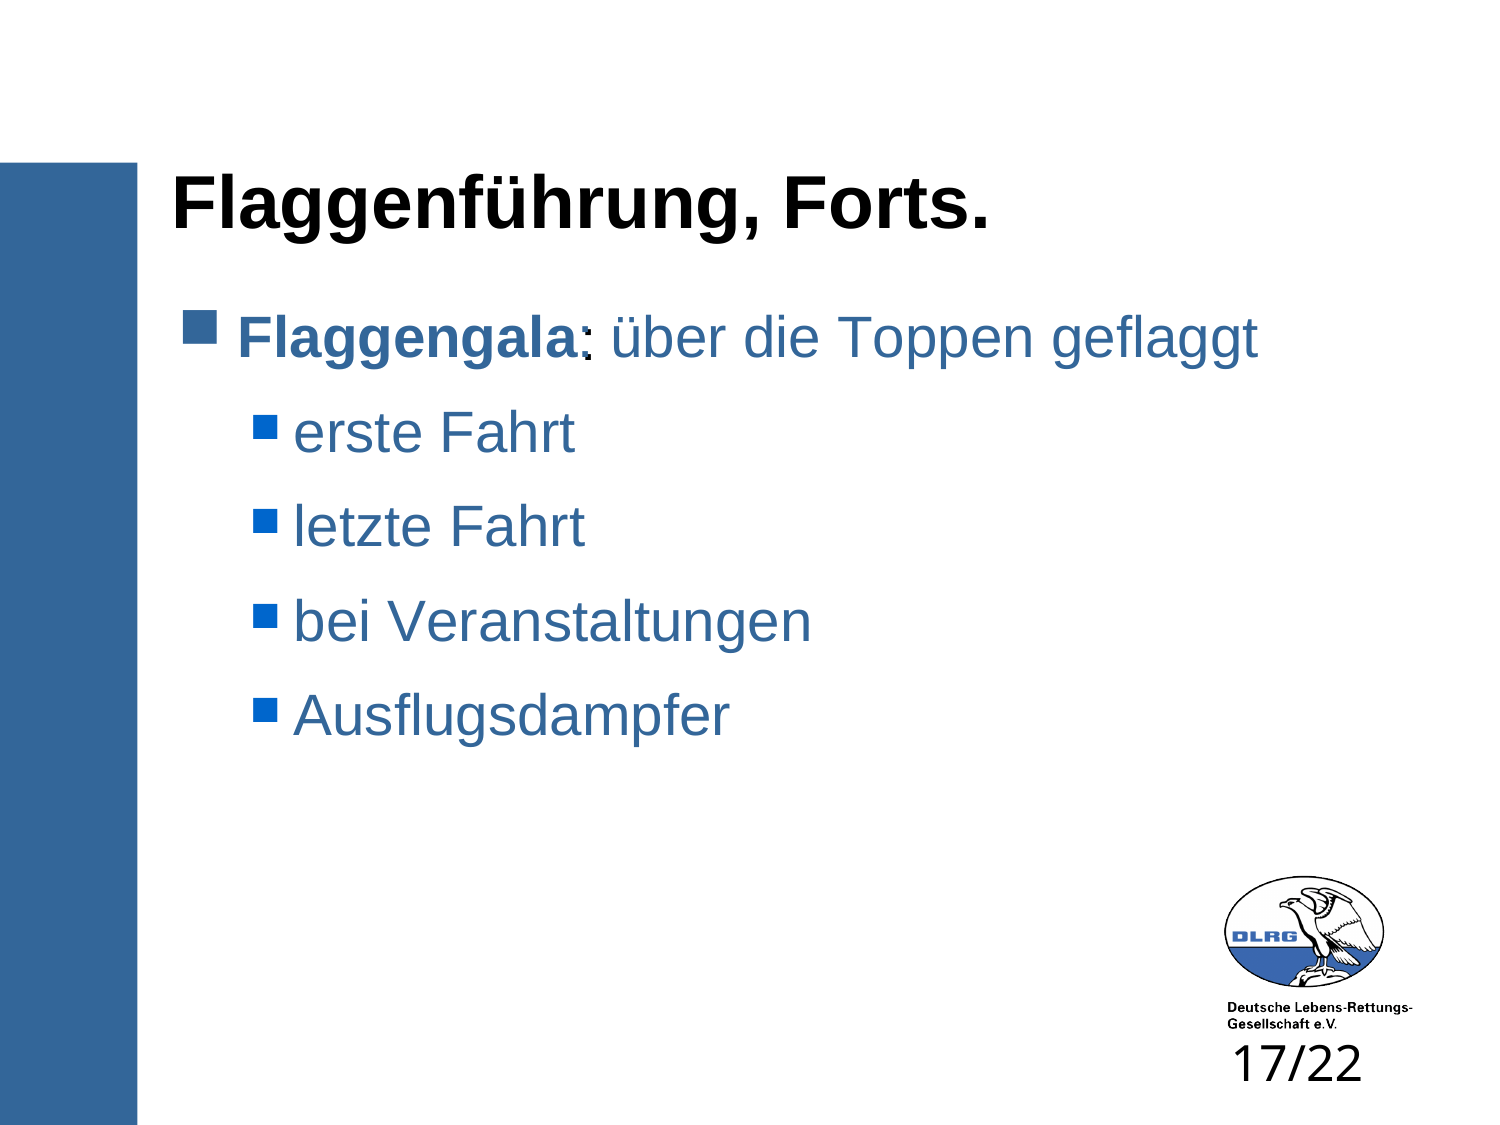

Flaggenführung, Forts.
 Flaggengala: über die Toppen geflaggt
 erste Fahrt
 letzte Fahrt
 bei Veranstaltungen
 Ausflugsdampfer